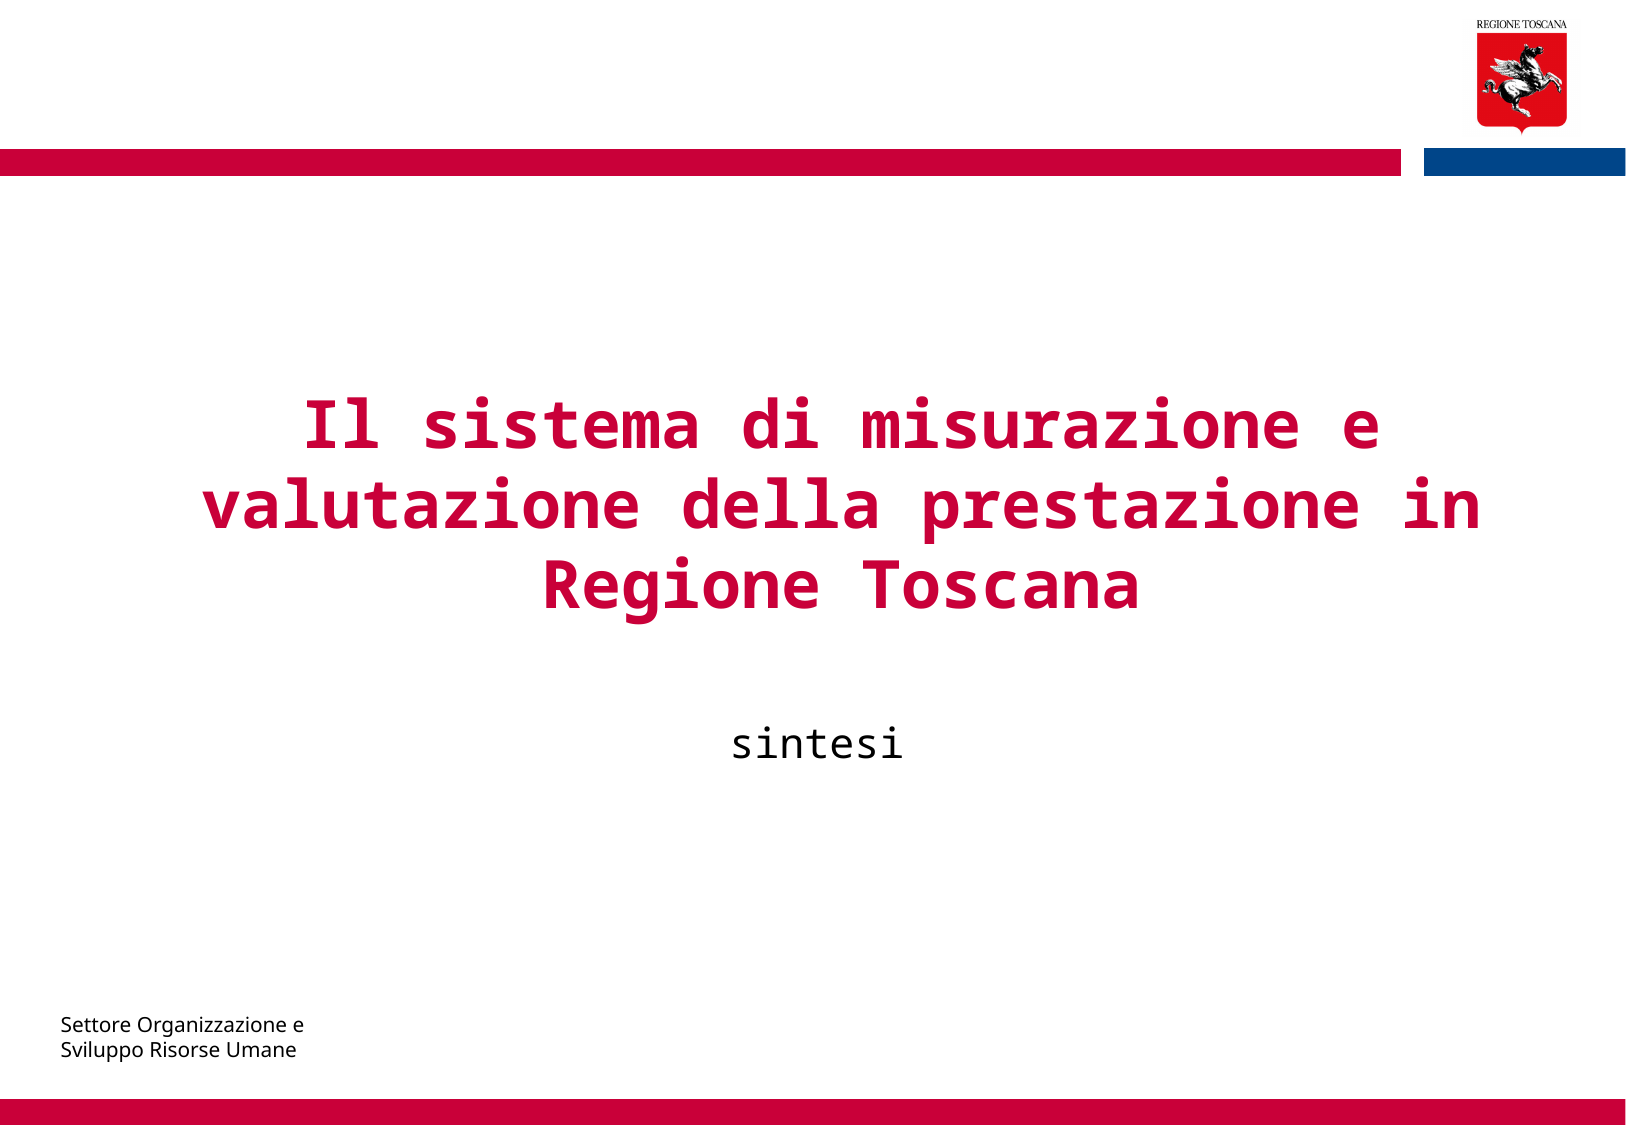

# Il sistema di misurazione e valutazione della prestazione in Regione Toscana
 sintesi
Settore Organizzazione e
Sviluppo Risorse Umane